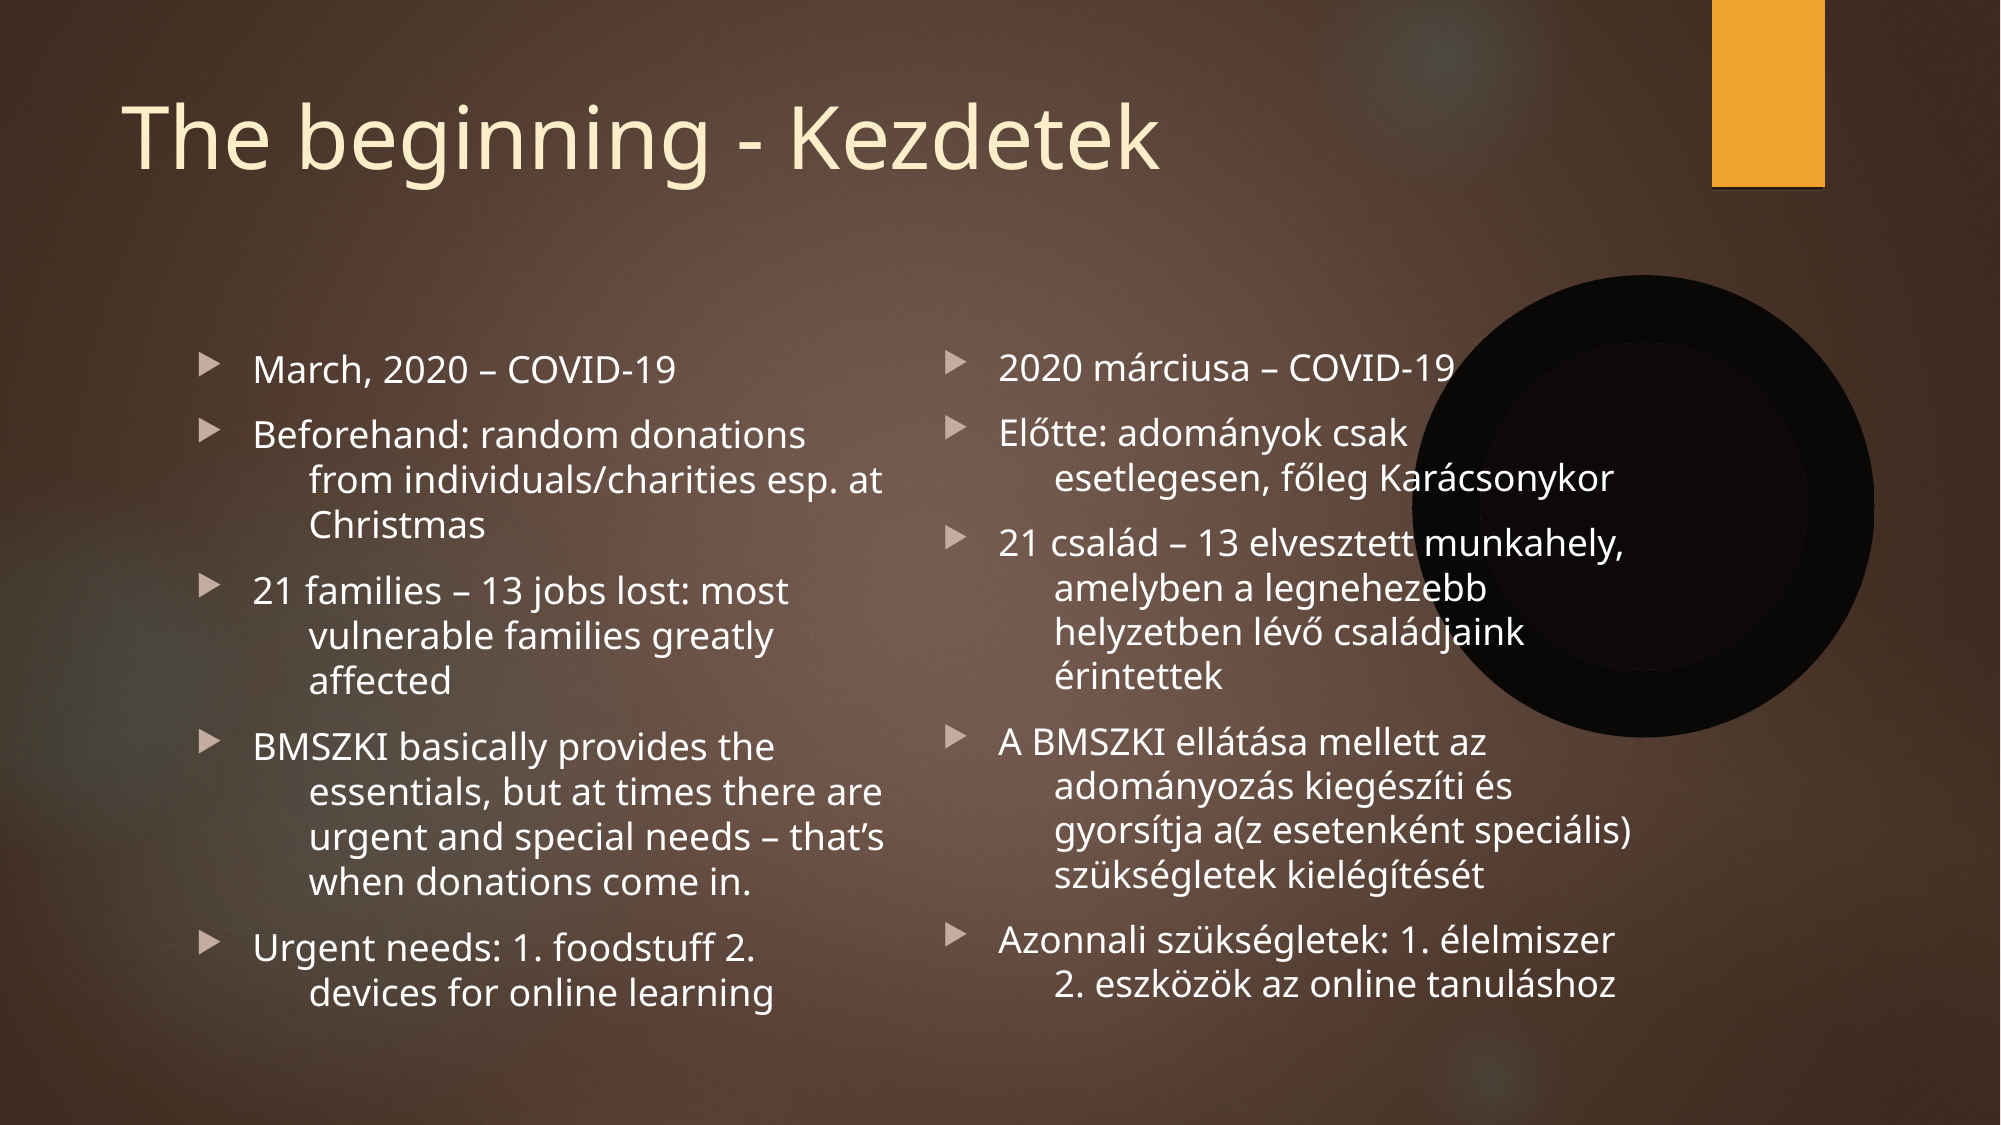

# The beginning - Kezdetek
2020 márciusa – COVID-19
Előtte: adományok csak esetlegesen, főleg Karácsonykor
21 család – 13 elvesztett munkahely, amelyben a legnehezebb helyzetben lévő családjaink érintettek
A BMSZKI ellátása mellett az adományozás kiegészíti és gyorsítja a(z esetenként speciális) szükségletek kielégítését
Azonnali szükségletek: 1. élelmiszer 2. eszközök az online tanuláshoz
March, 2020 – COVID-19
Beforehand: random donations from individuals/charities esp. at Christmas
21 families – 13 jobs lost: most vulnerable families greatly affected
BMSZKI basically provides the essentials, but at times there are urgent and special needs – that’s when donations come in.
Urgent needs: 1. foodstuff 2. devices for online learning